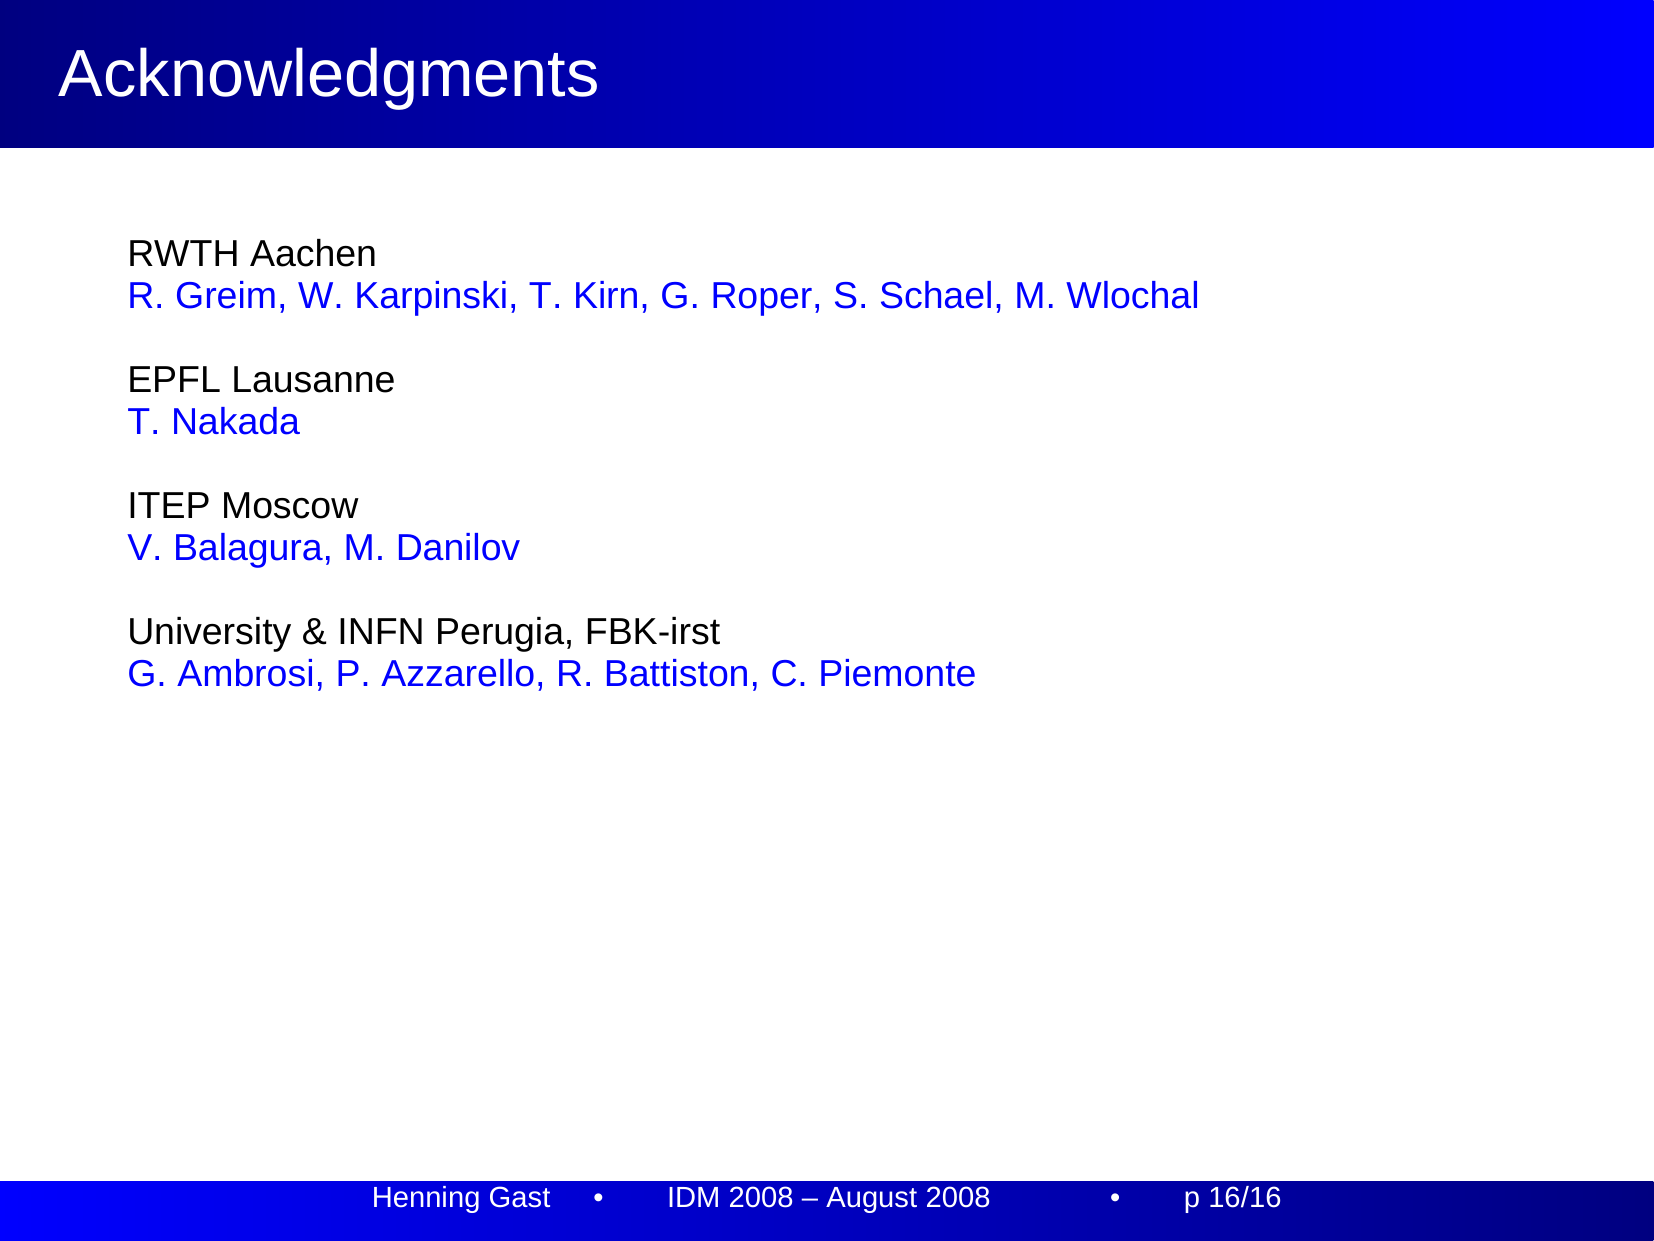

# Acknowledgments
RWTH Aachen
R. Greim, W. Karpinski, T. Kirn, G. Roper, S. Schael, M. Wlochal
EPFL Lausanne
T. Nakada
ITEP Moscow
V. Balagura, M. Danilov
University & INFN Perugia, FBK-irst
G. Ambrosi, P. Azzarello, R. Battiston, C. Piemonte